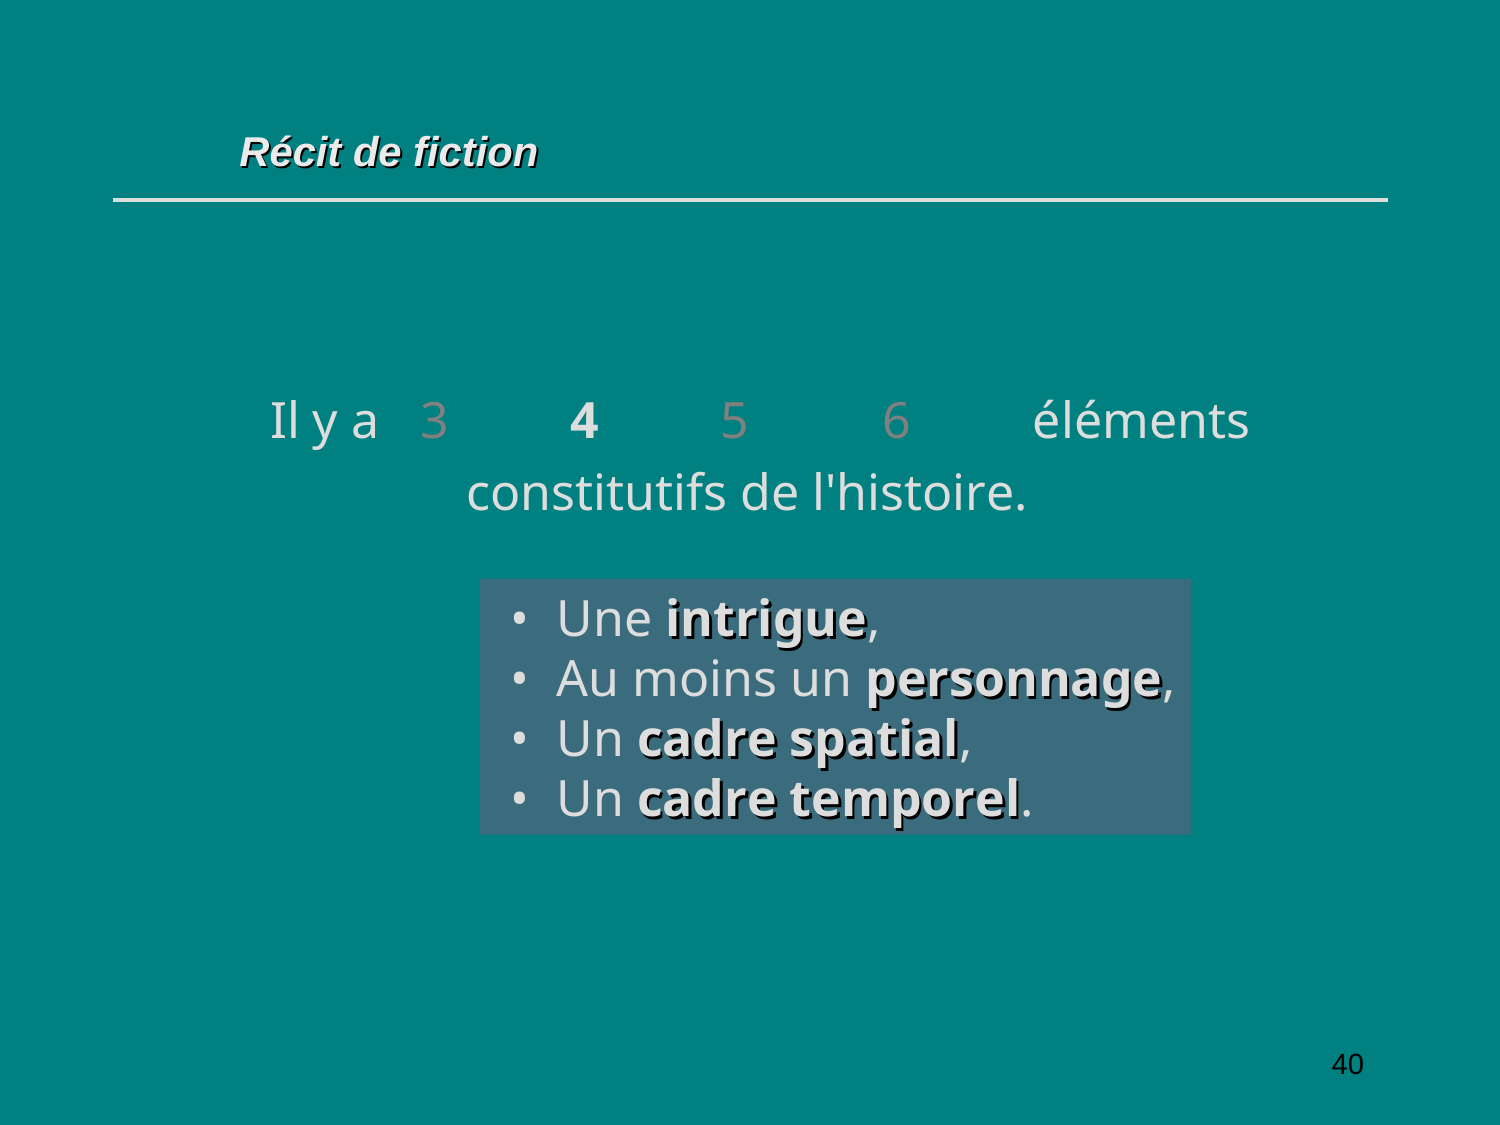

Récit de fiction
Il y a 	3 	4 	5	 6	 éléments constitutifs de l'histoire.
Une intrigue,
Au moins un personnage,
Un cadre spatial,
Un cadre temporel.
40